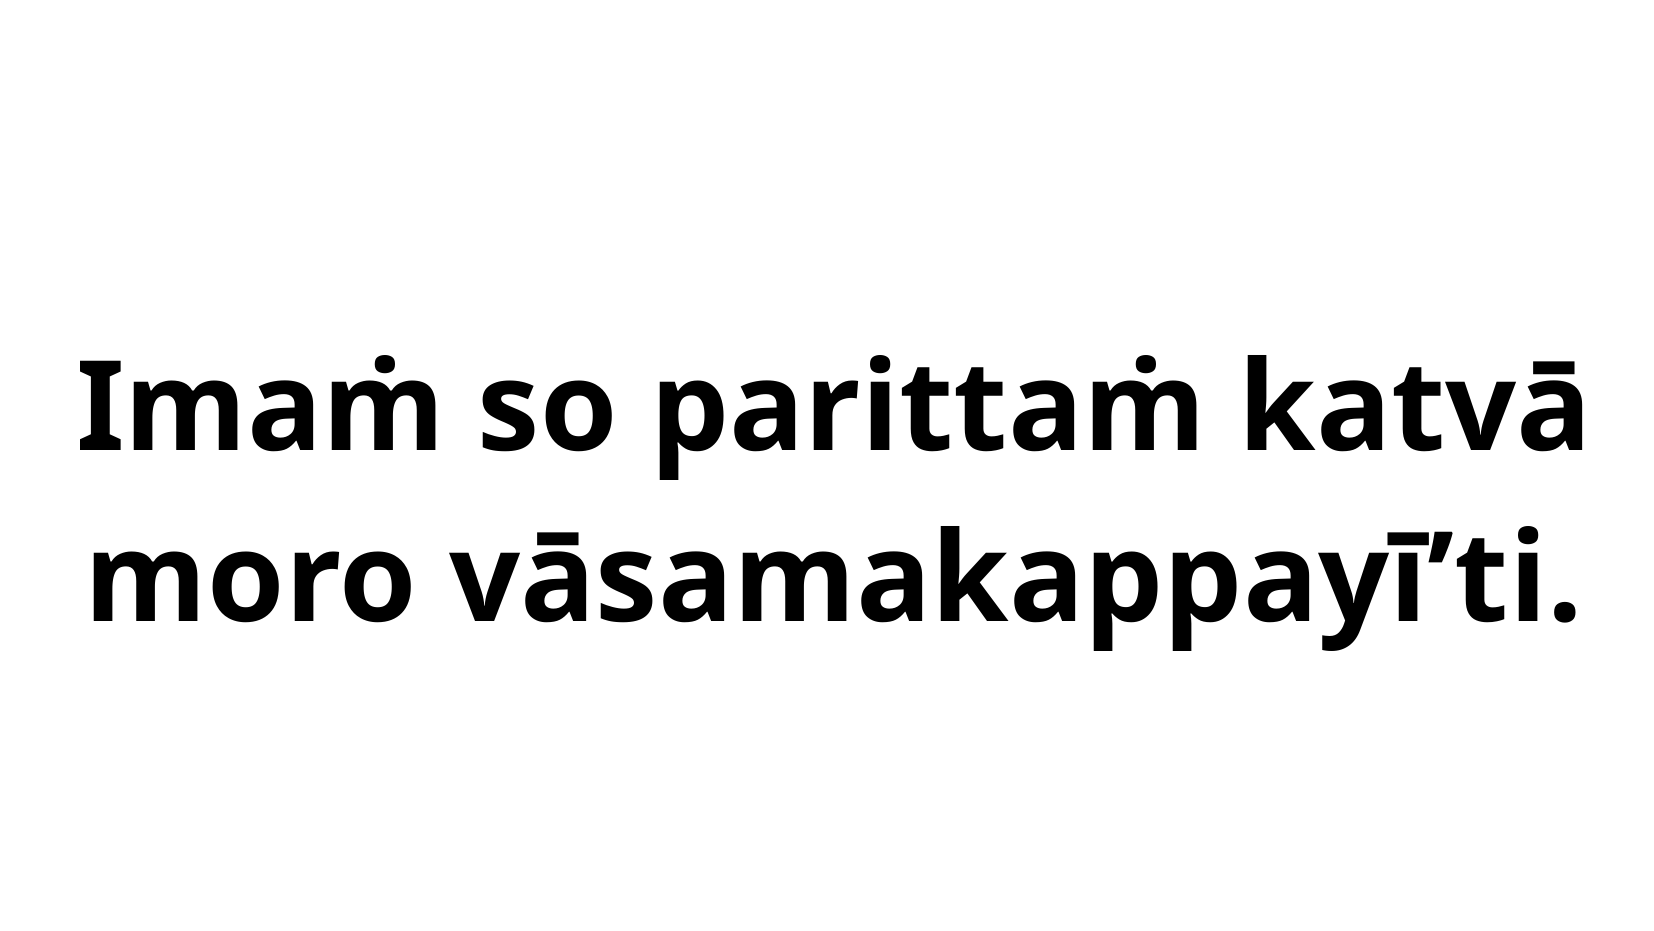

# Imaṁ so parittaṁ katvā moro vāsamakappayī’ti.